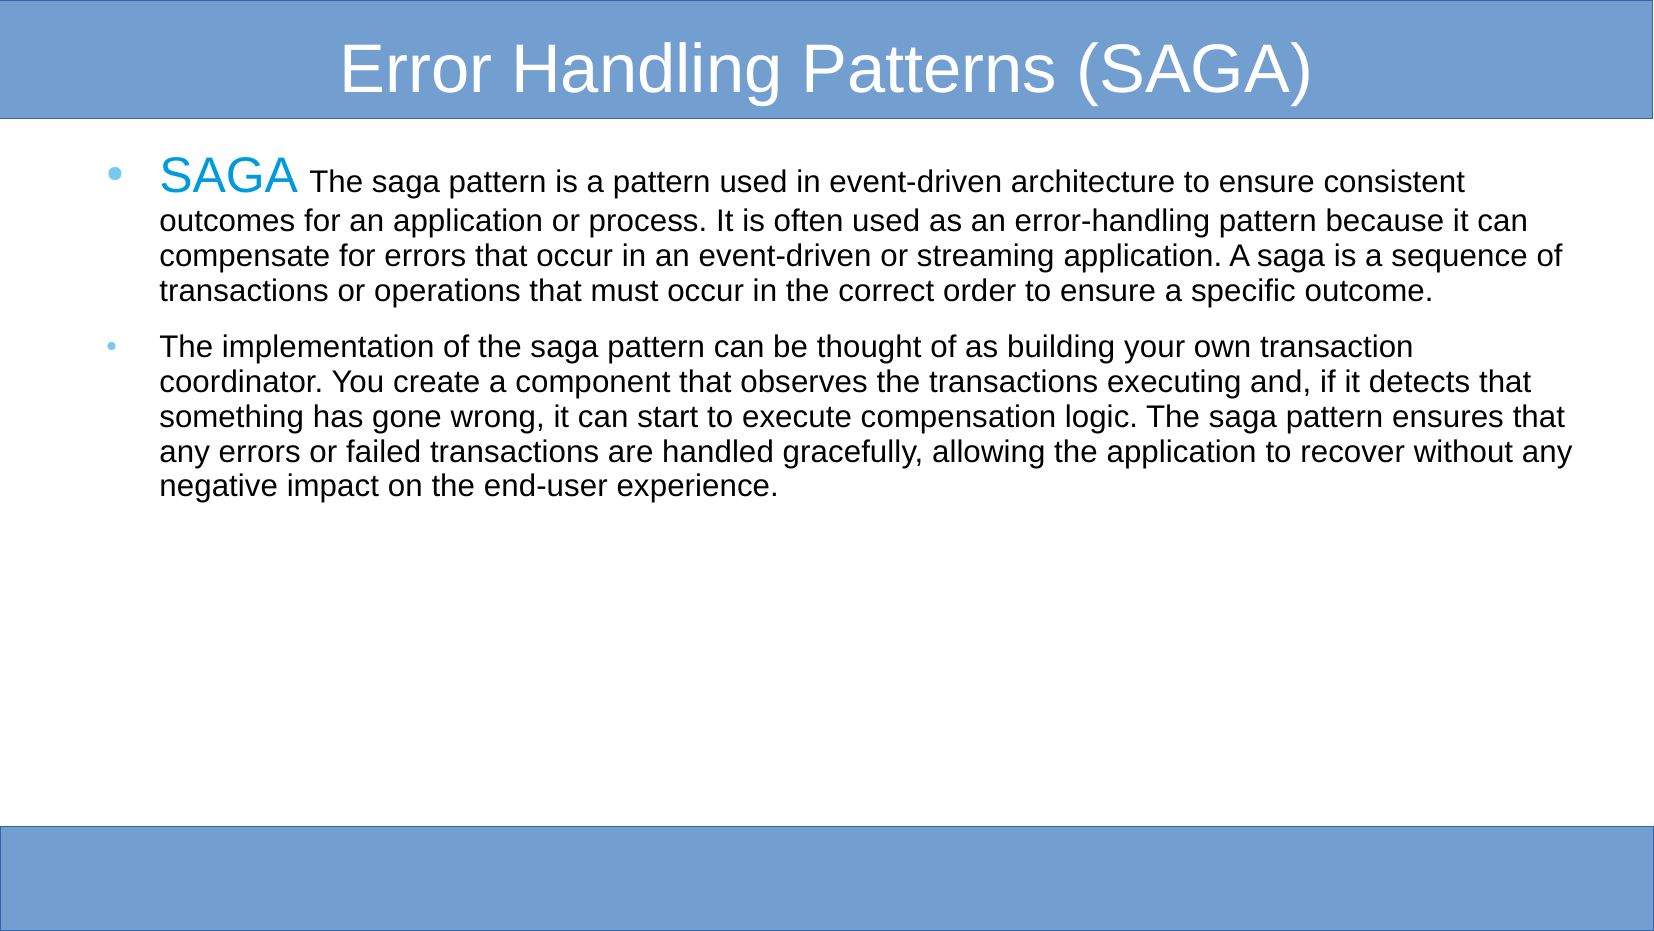

# Error Handling Patterns (SAGA)
SAGA The saga pattern is a pattern used in event-driven architecture to ensure consistent outcomes for an application or process. It is often used as an error-handling pattern because it can compensate for errors that occur in an event-driven or streaming application. A saga is a sequence of transactions or operations that must occur in the correct order to ensure a specific outcome.
The implementation of the saga pattern can be thought of as building your own transaction coordinator. You create a component that observes the transactions executing and, if it detects that something has gone wrong, it can start to execute compensation logic. The saga pattern ensures that any errors or failed transactions are handled gracefully, allowing the application to recover without any negative impact on the end-user experience.